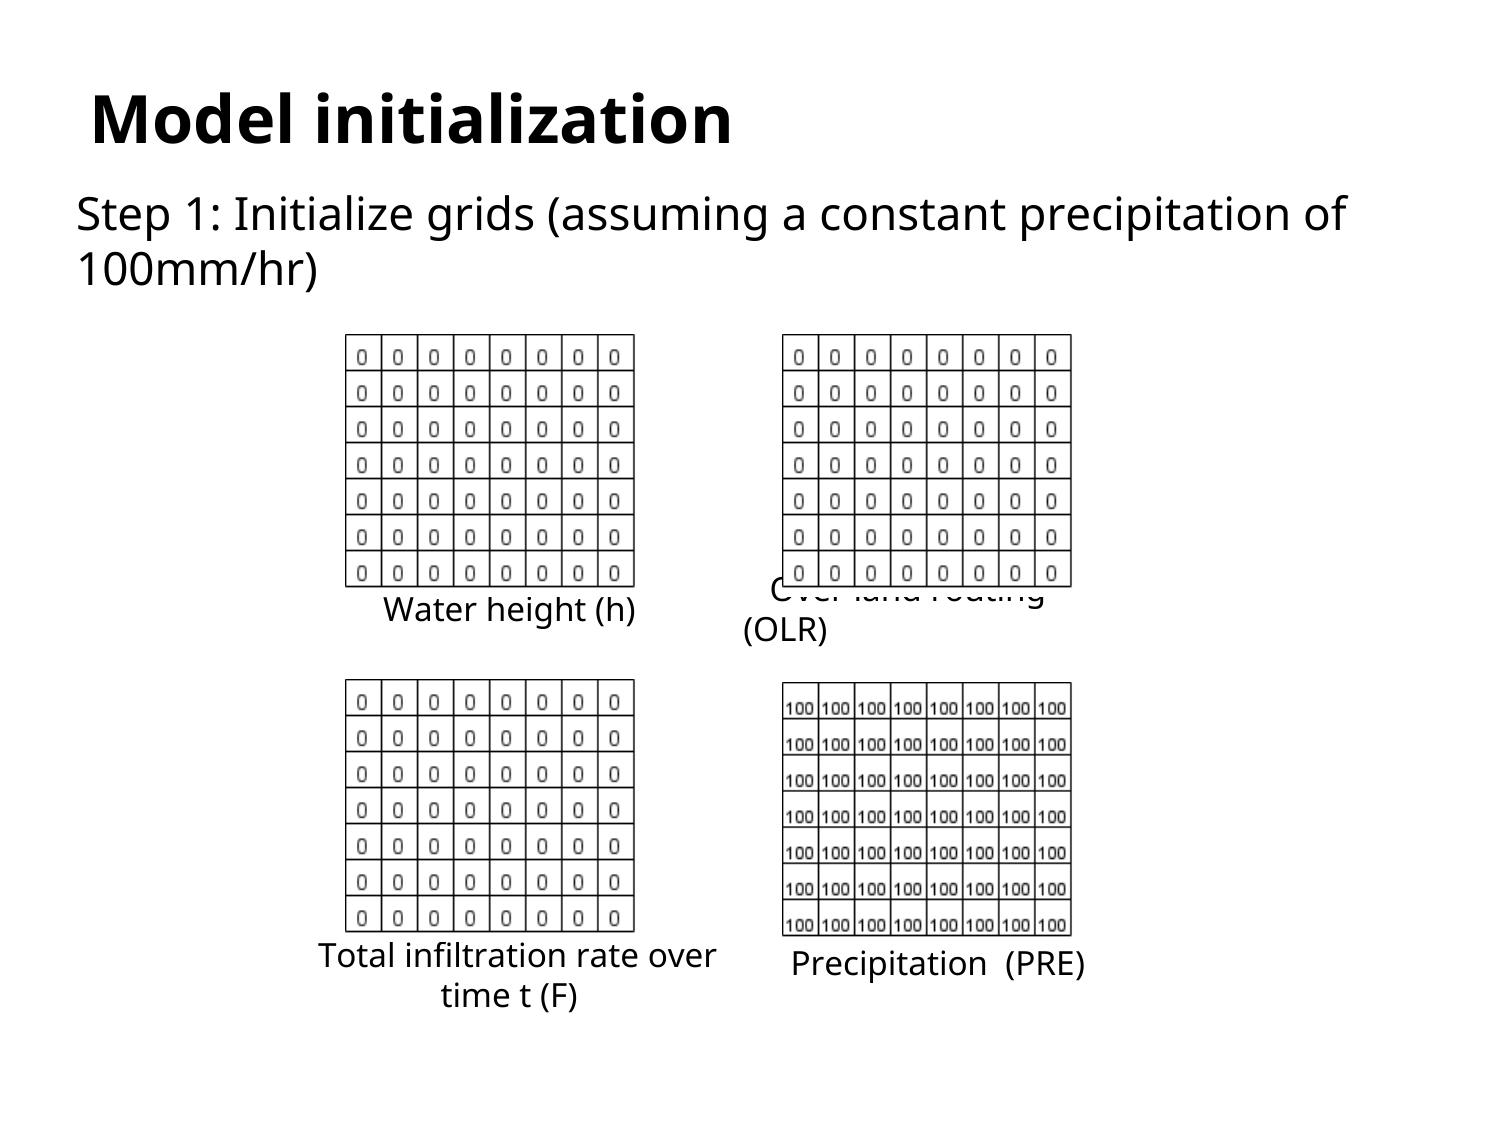

Model initialization
Step 1: Initialize grids (assuming a constant precipitation of 100mm/hr)
Water height (h)
 Over land routing (OLR)
Precipitation (PRE)
Total infiltration rate over
 time t (F)